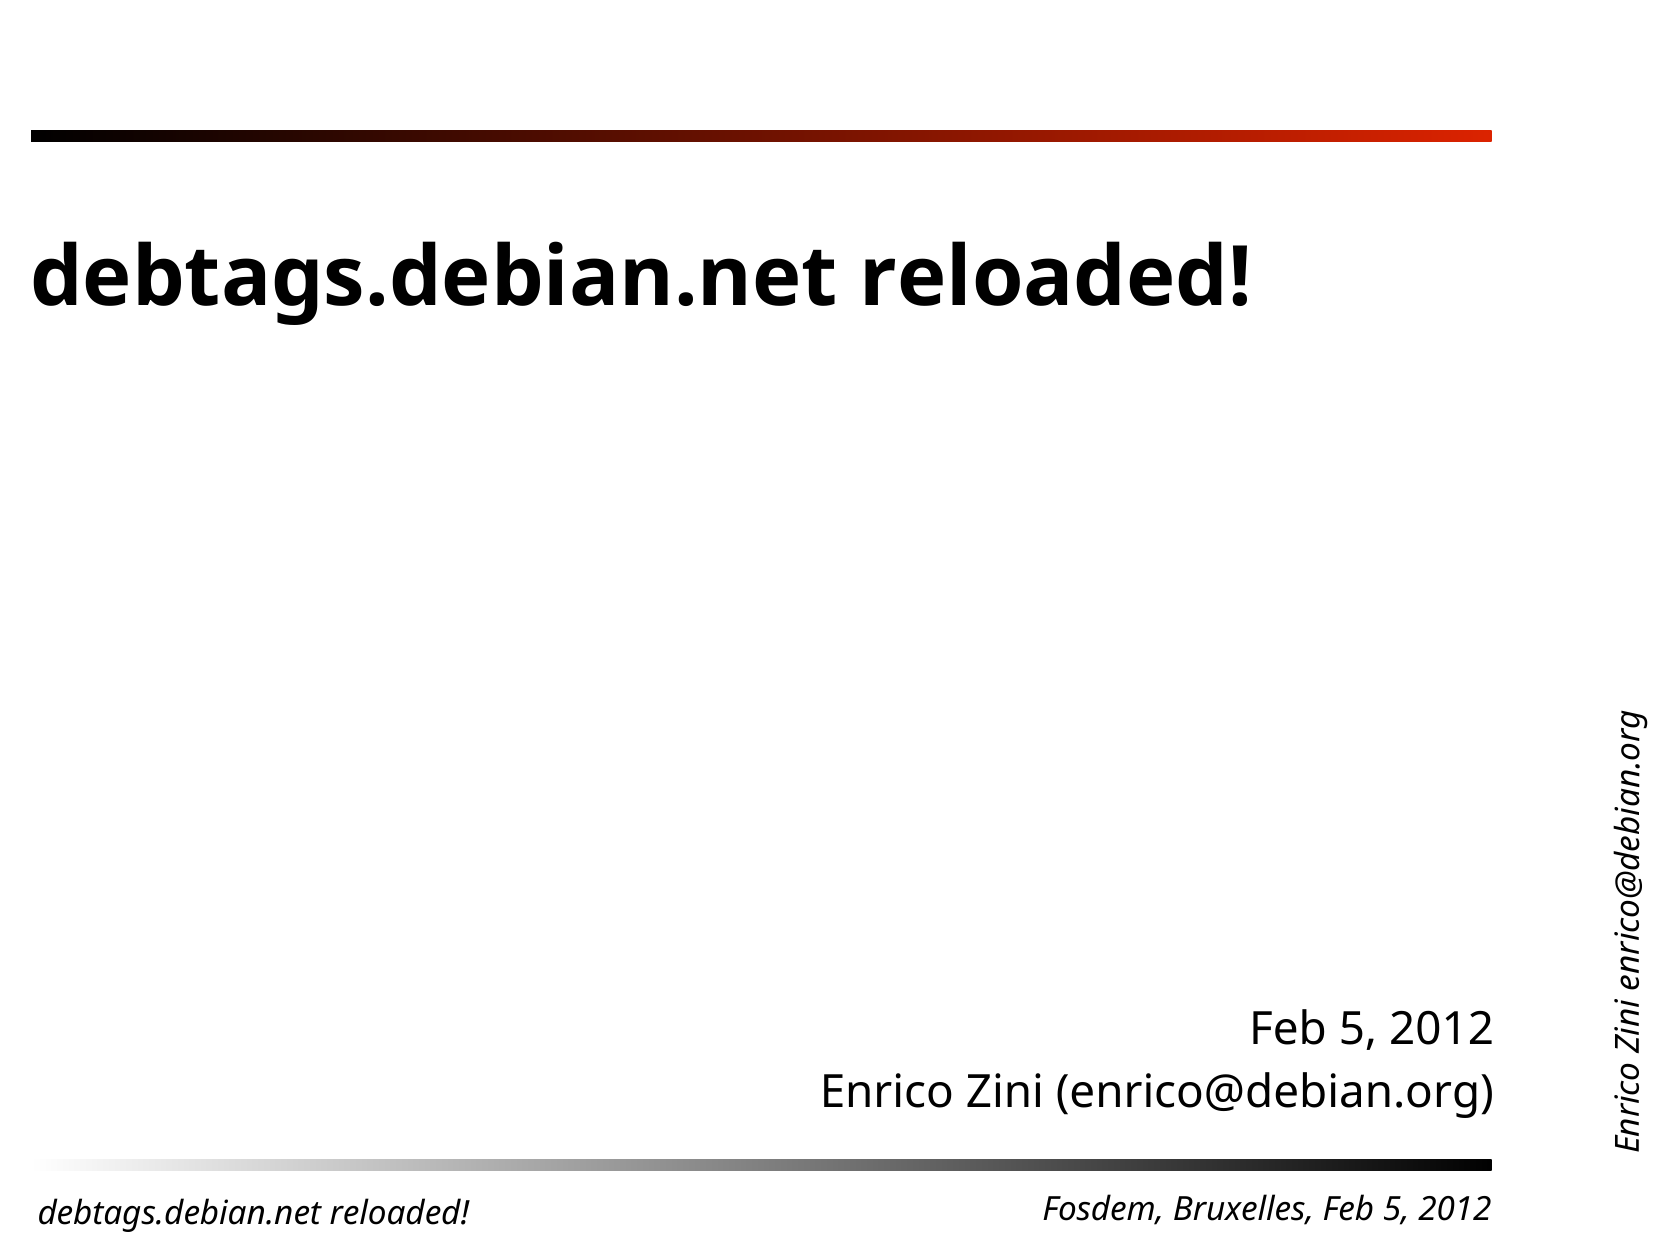

debtags.debian.net reloaded!
Feb 5, 2012
Enrico Zini (enrico@debian.org)